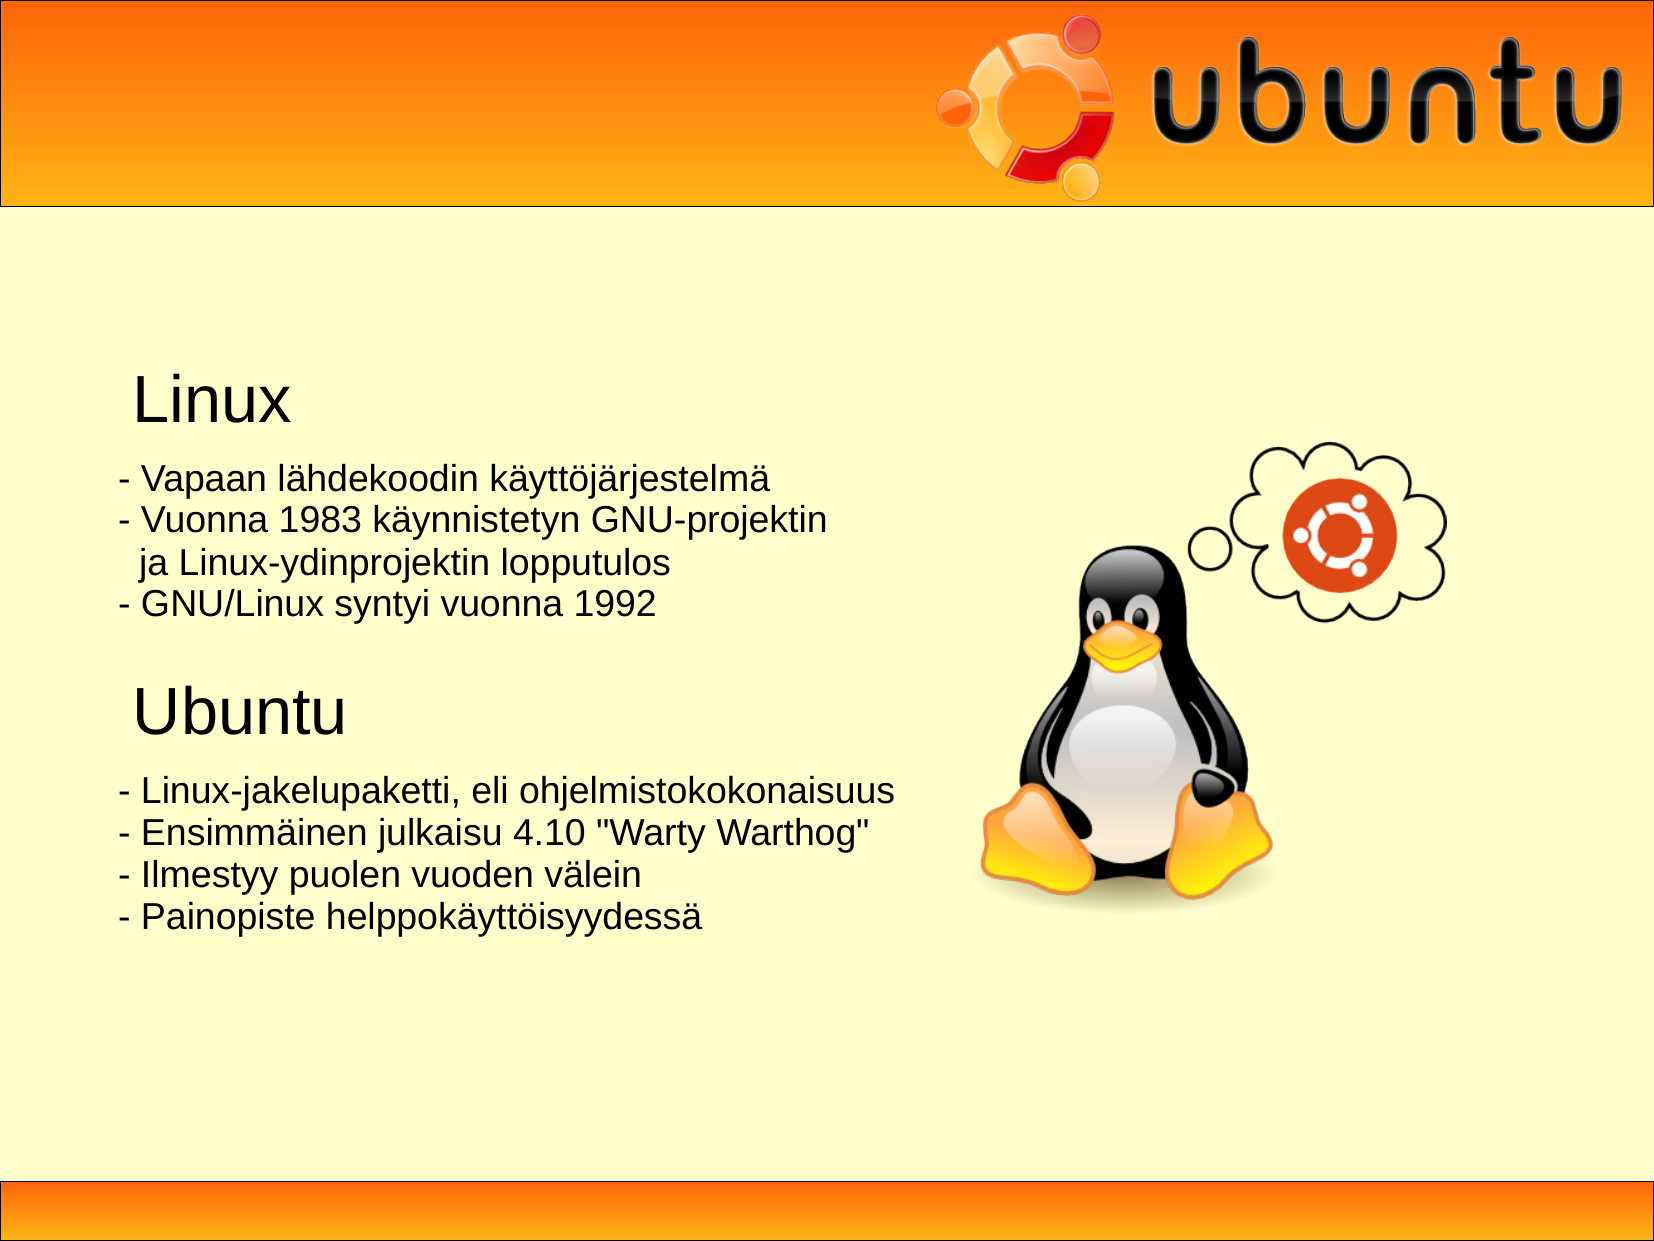

Linux
	- Vapaan lähdekoodin käyttöjärjestelmä
	- Vuonna 1983 käynnistetyn GNU-projektin
	 ja Linux-ydinprojektin lopputulos
	- GNU/Linux syntyi vuonna 1992
Ubuntu
	- Linux-jakelupaketti, eli ohjelmistokokonaisuus
	- Ensimmäinen julkaisu 4.10 "Warty Warthog"
	- Ilmestyy puolen vuoden välein
	- Painopiste helppokäyttöisyydessä